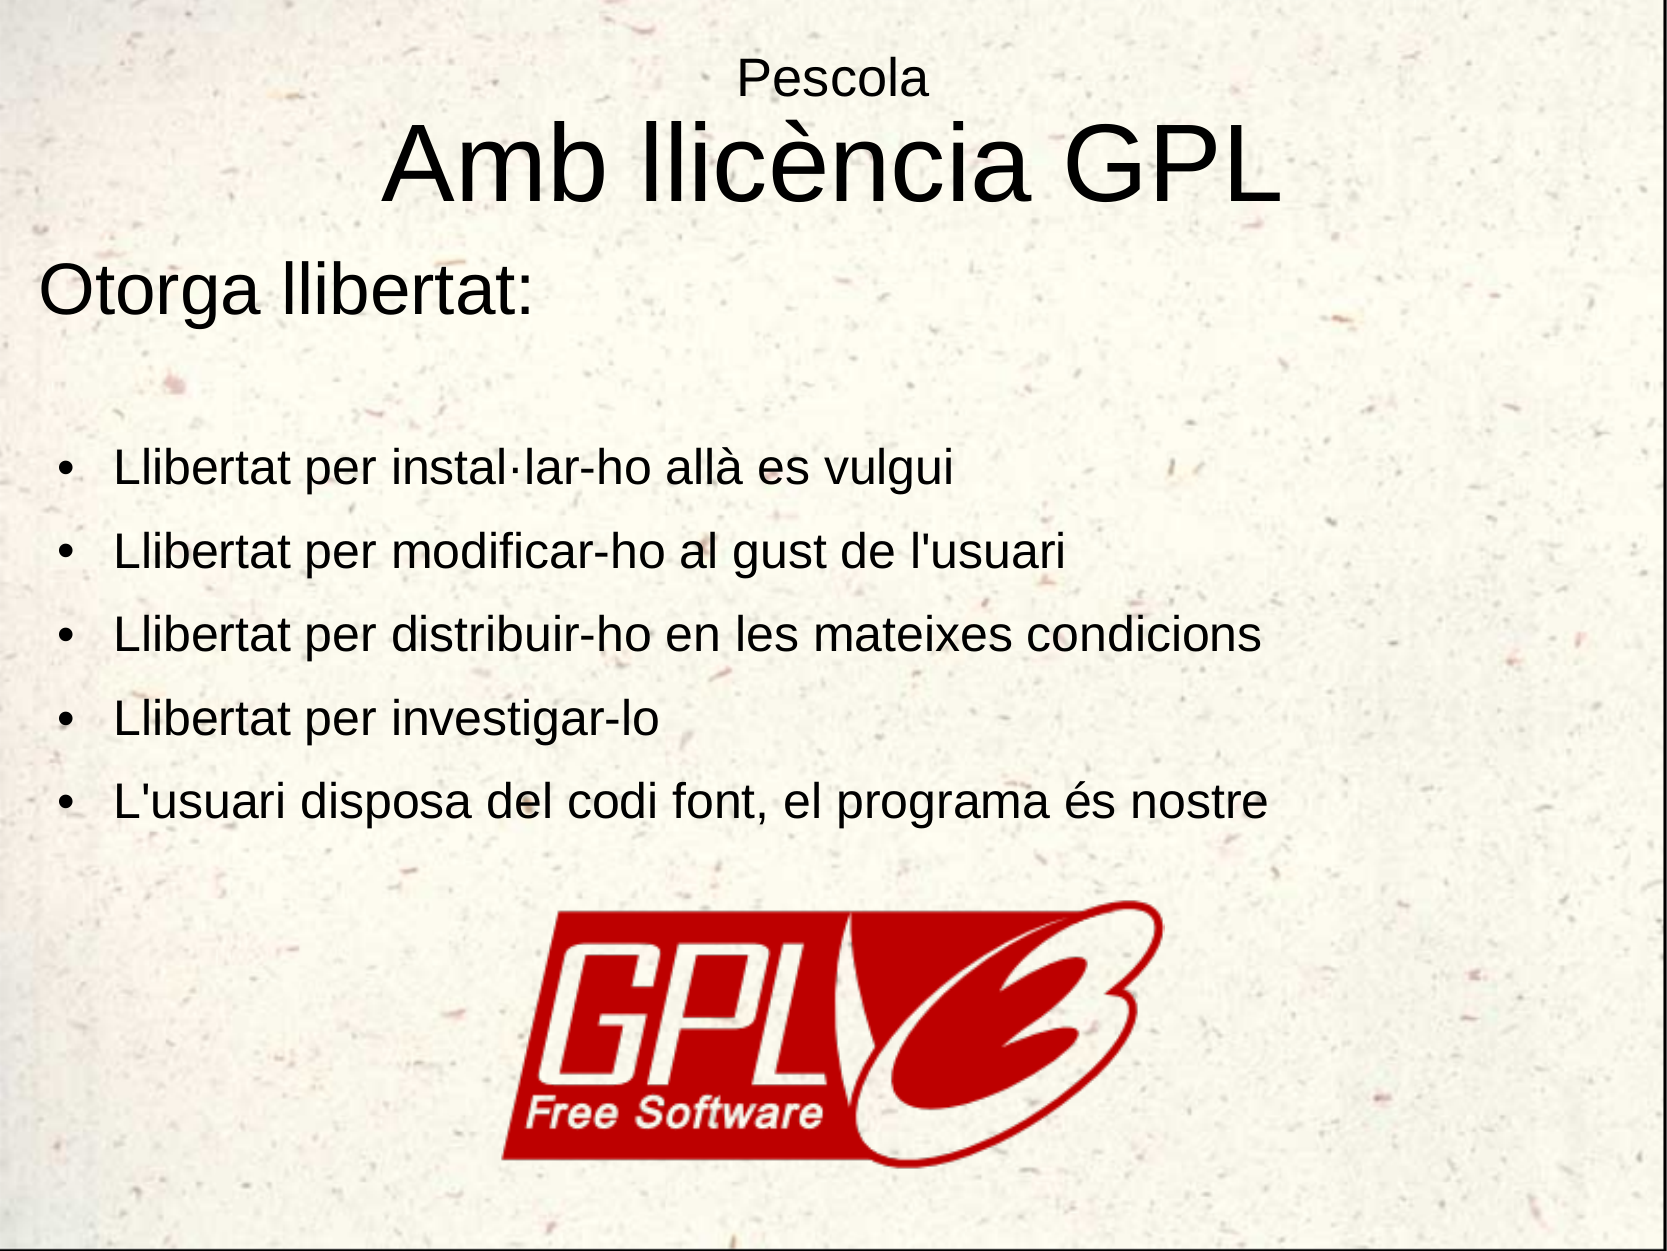

# Pescola Amb llicència GPL
Otorga llibertat:
Llibertat per instal·lar-ho allà es vulgui
Llibertat per modificar-ho al gust de l'usuari
Llibertat per distribuir-ho en les mateixes condicions
Llibertat per investigar-lo
L'usuari disposa del codi font, el programa és nostre